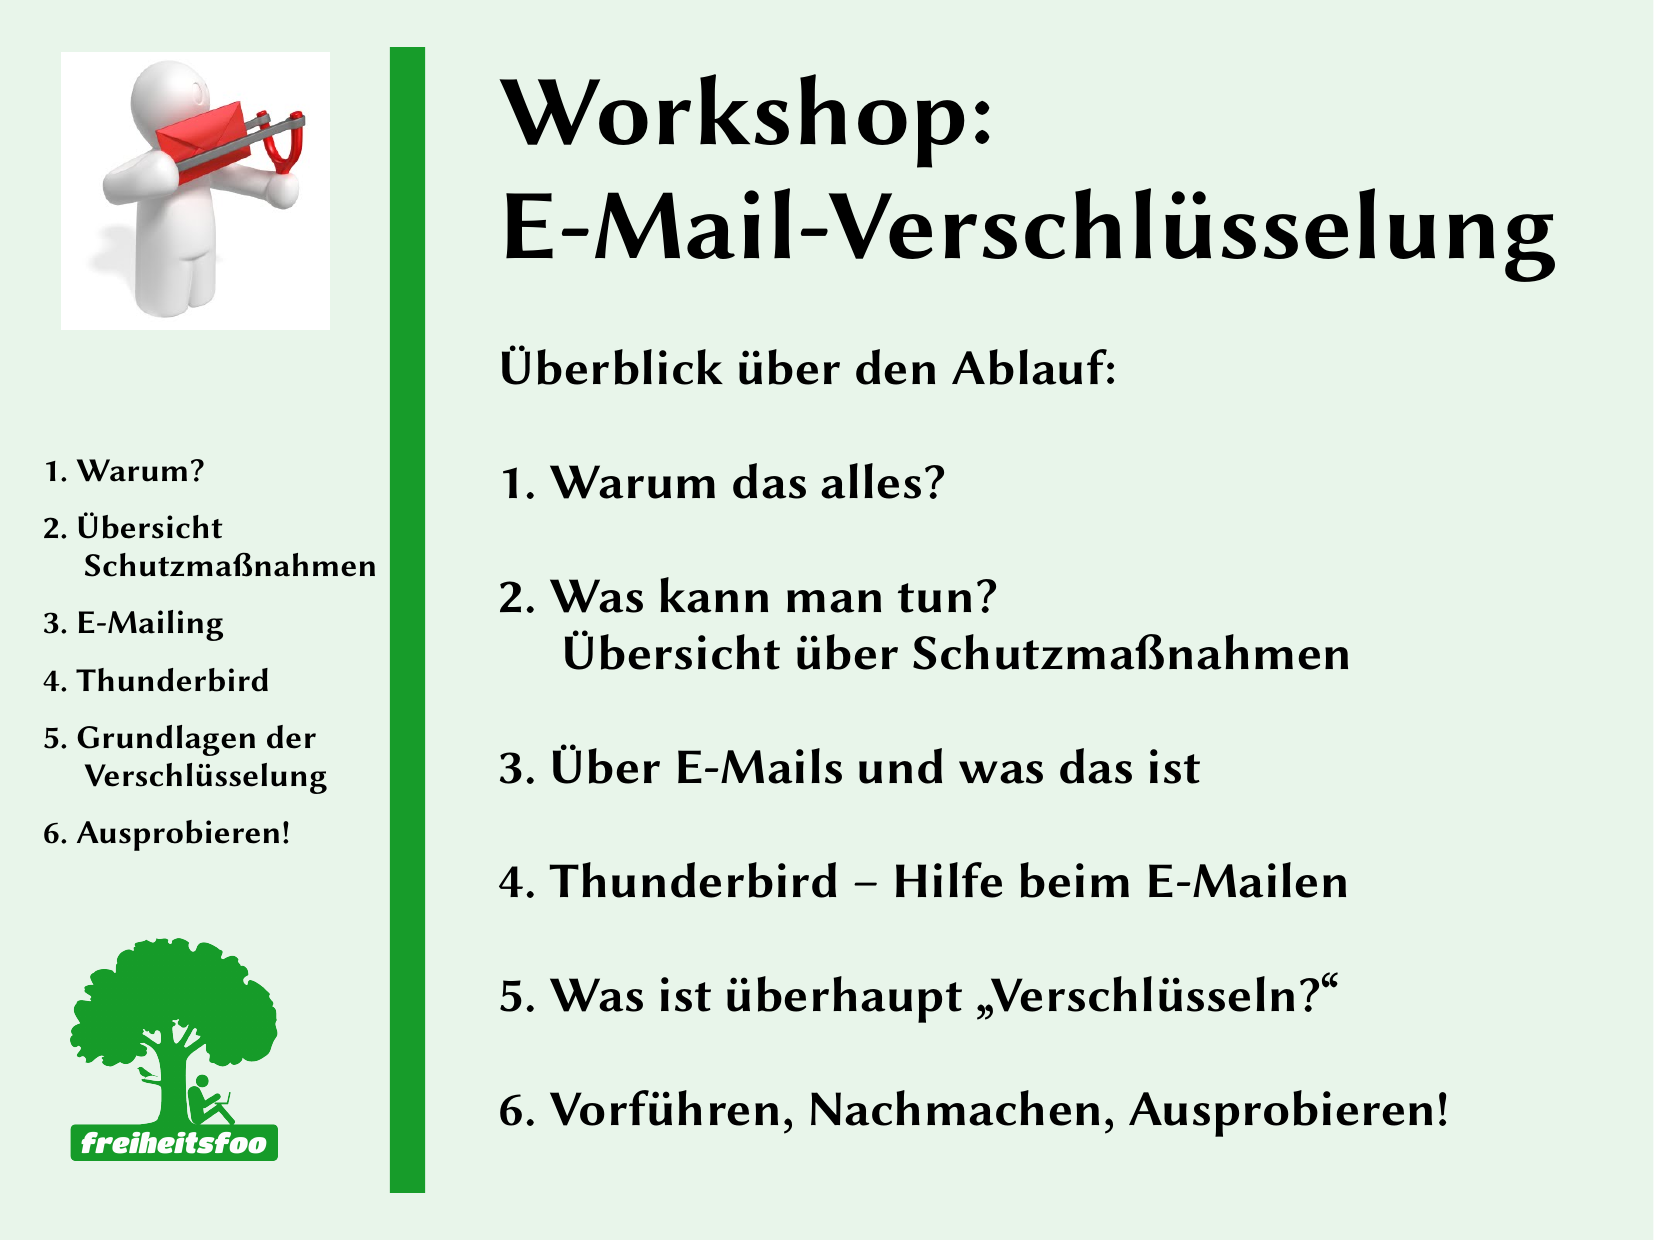

Workshop:
E-Mail-Verschlüsselung
Überblick über den Ablauf:
1. Warum das alles?
2. Was kann man tun?
 Übersicht über Schutzmaßnahmen
3. Über E-Mails und was das ist
4. Thunderbird – Hilfe beim E-Mailen
5. Was ist überhaupt „Verschlüsseln?“
6. Vorführen, Nachmachen, Ausprobieren!
1. Warum?
2. Übersicht
 Schutzmaßnahmen
3. E-Mailing
4. Thunderbird
5. Grundlagen der
 Verschlüsselung
6. Ausprobieren!